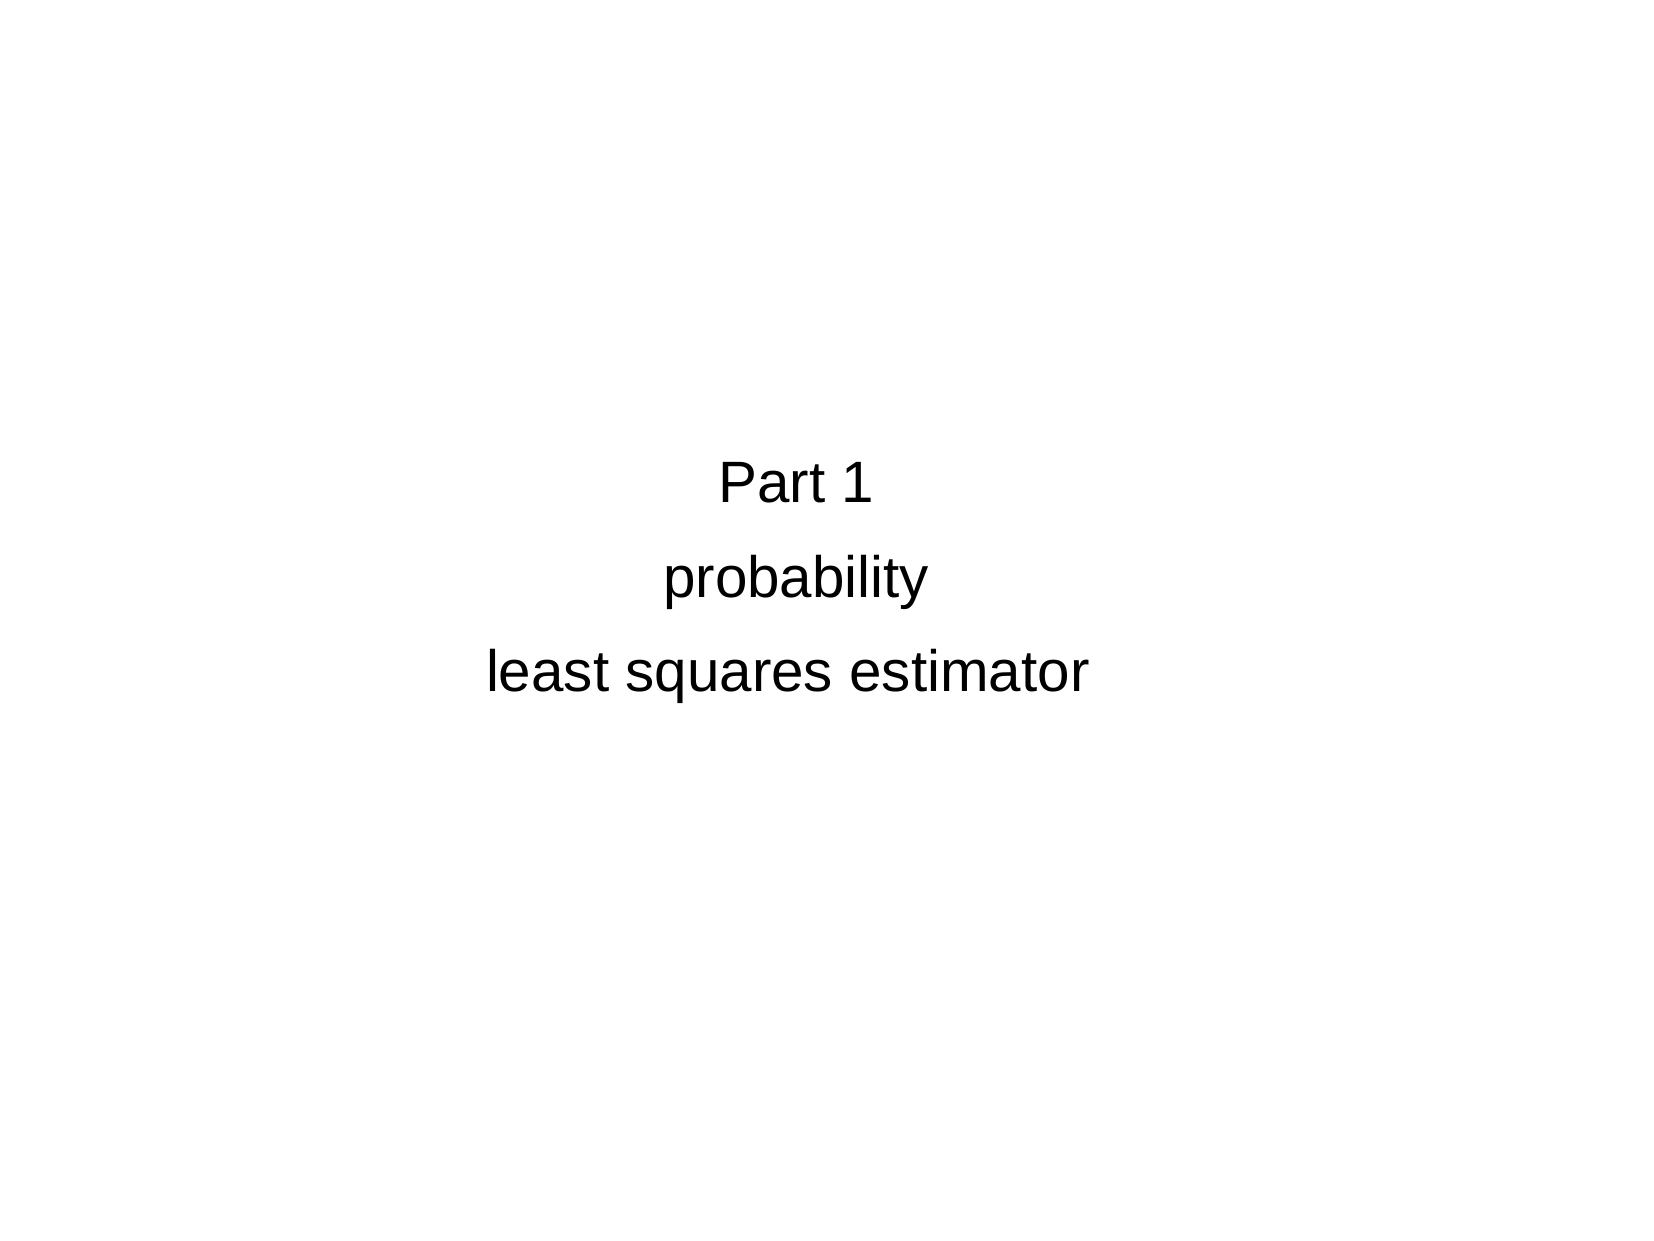

# Part 1
probability
least squares estimator